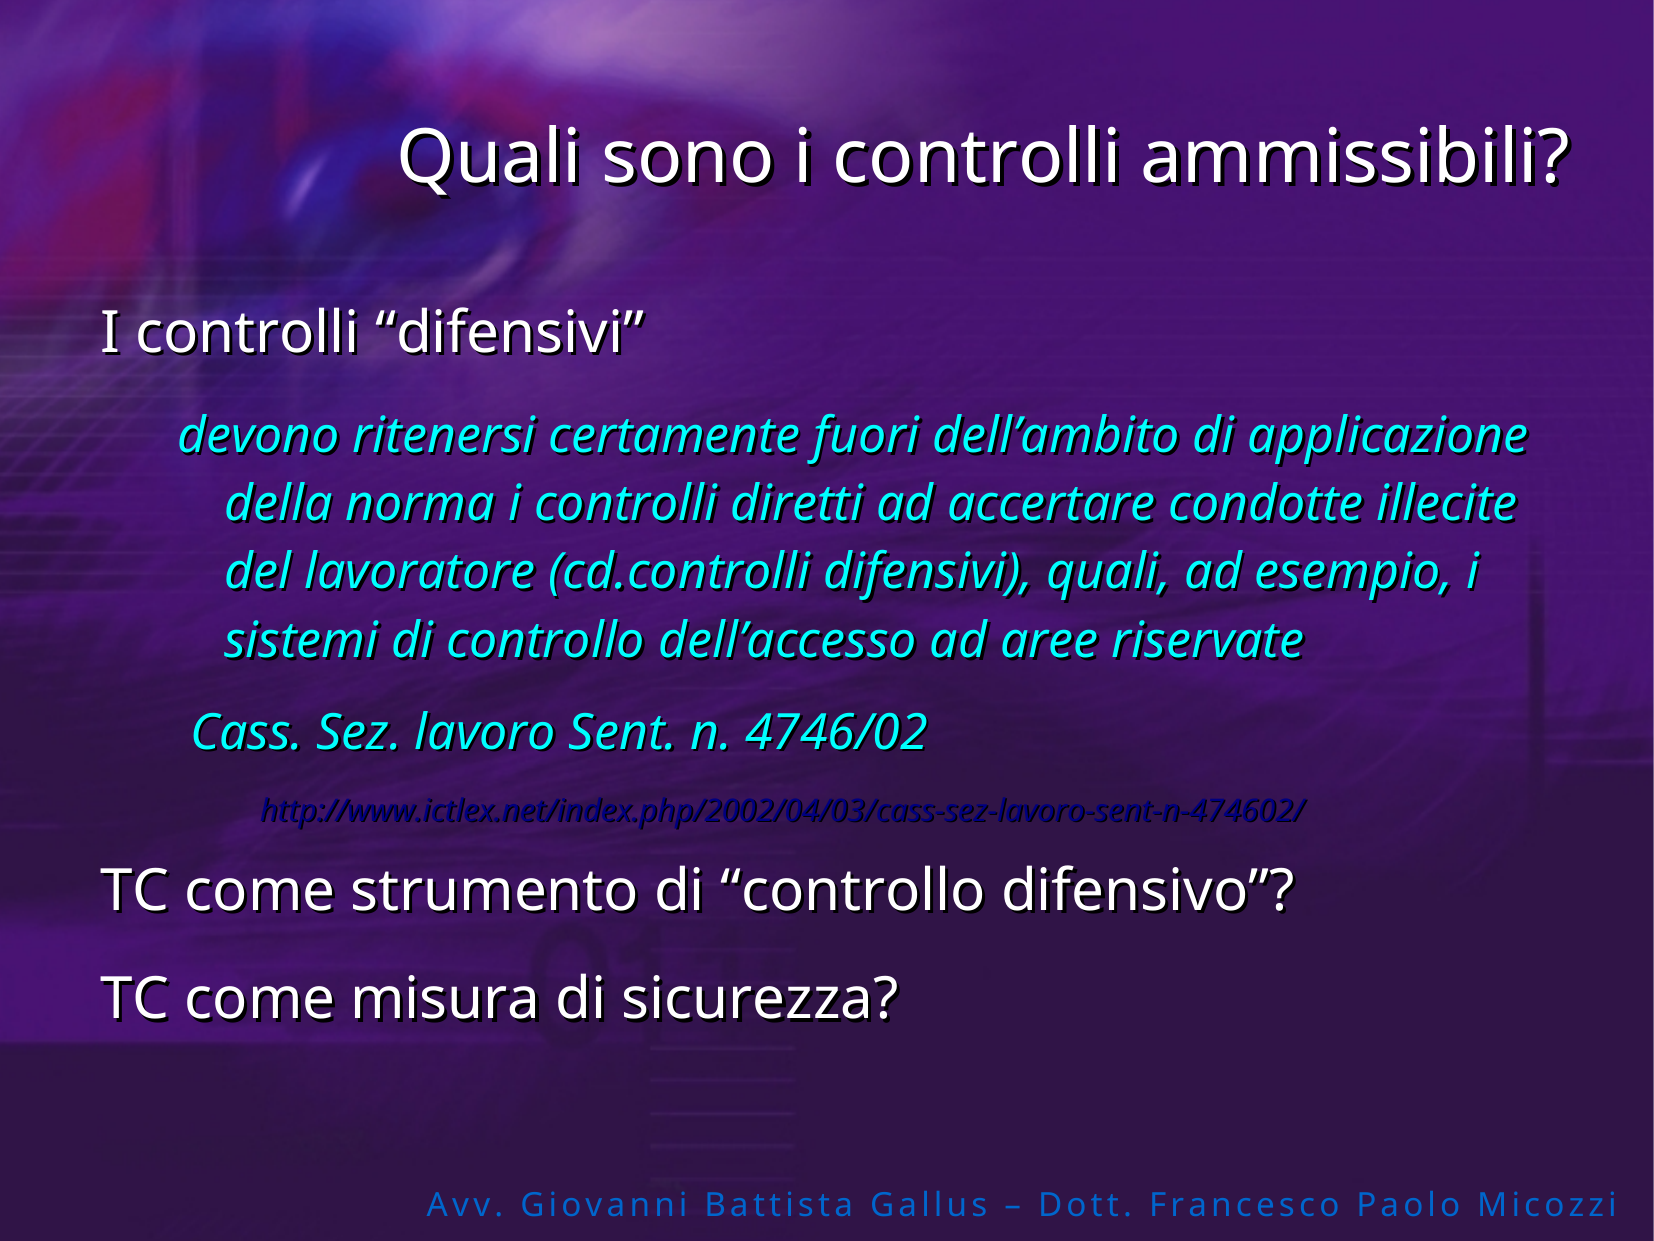

# Quali sono i controlli ammissibili?
I controlli “difensivi”
devono ritenersi certamente fuori dell’ambito di applicazione della norma i controlli diretti ad accertare condotte illecite del lavoratore (cd.controlli difensivi), quali, ad esempio, i sistemi di controllo dell’accesso ad aree riservate
 Cass. Sez. lavoro Sent. n. 4746/02
http://www.ictlex.net/index.php/2002/04/03/cass-sez-lavoro-sent-n-474602/
TC come strumento di “controllo difensivo”?
TC come misura di sicurezza?
dott. Francesco Paolo Micozzi - f.micozzi@studionati.it